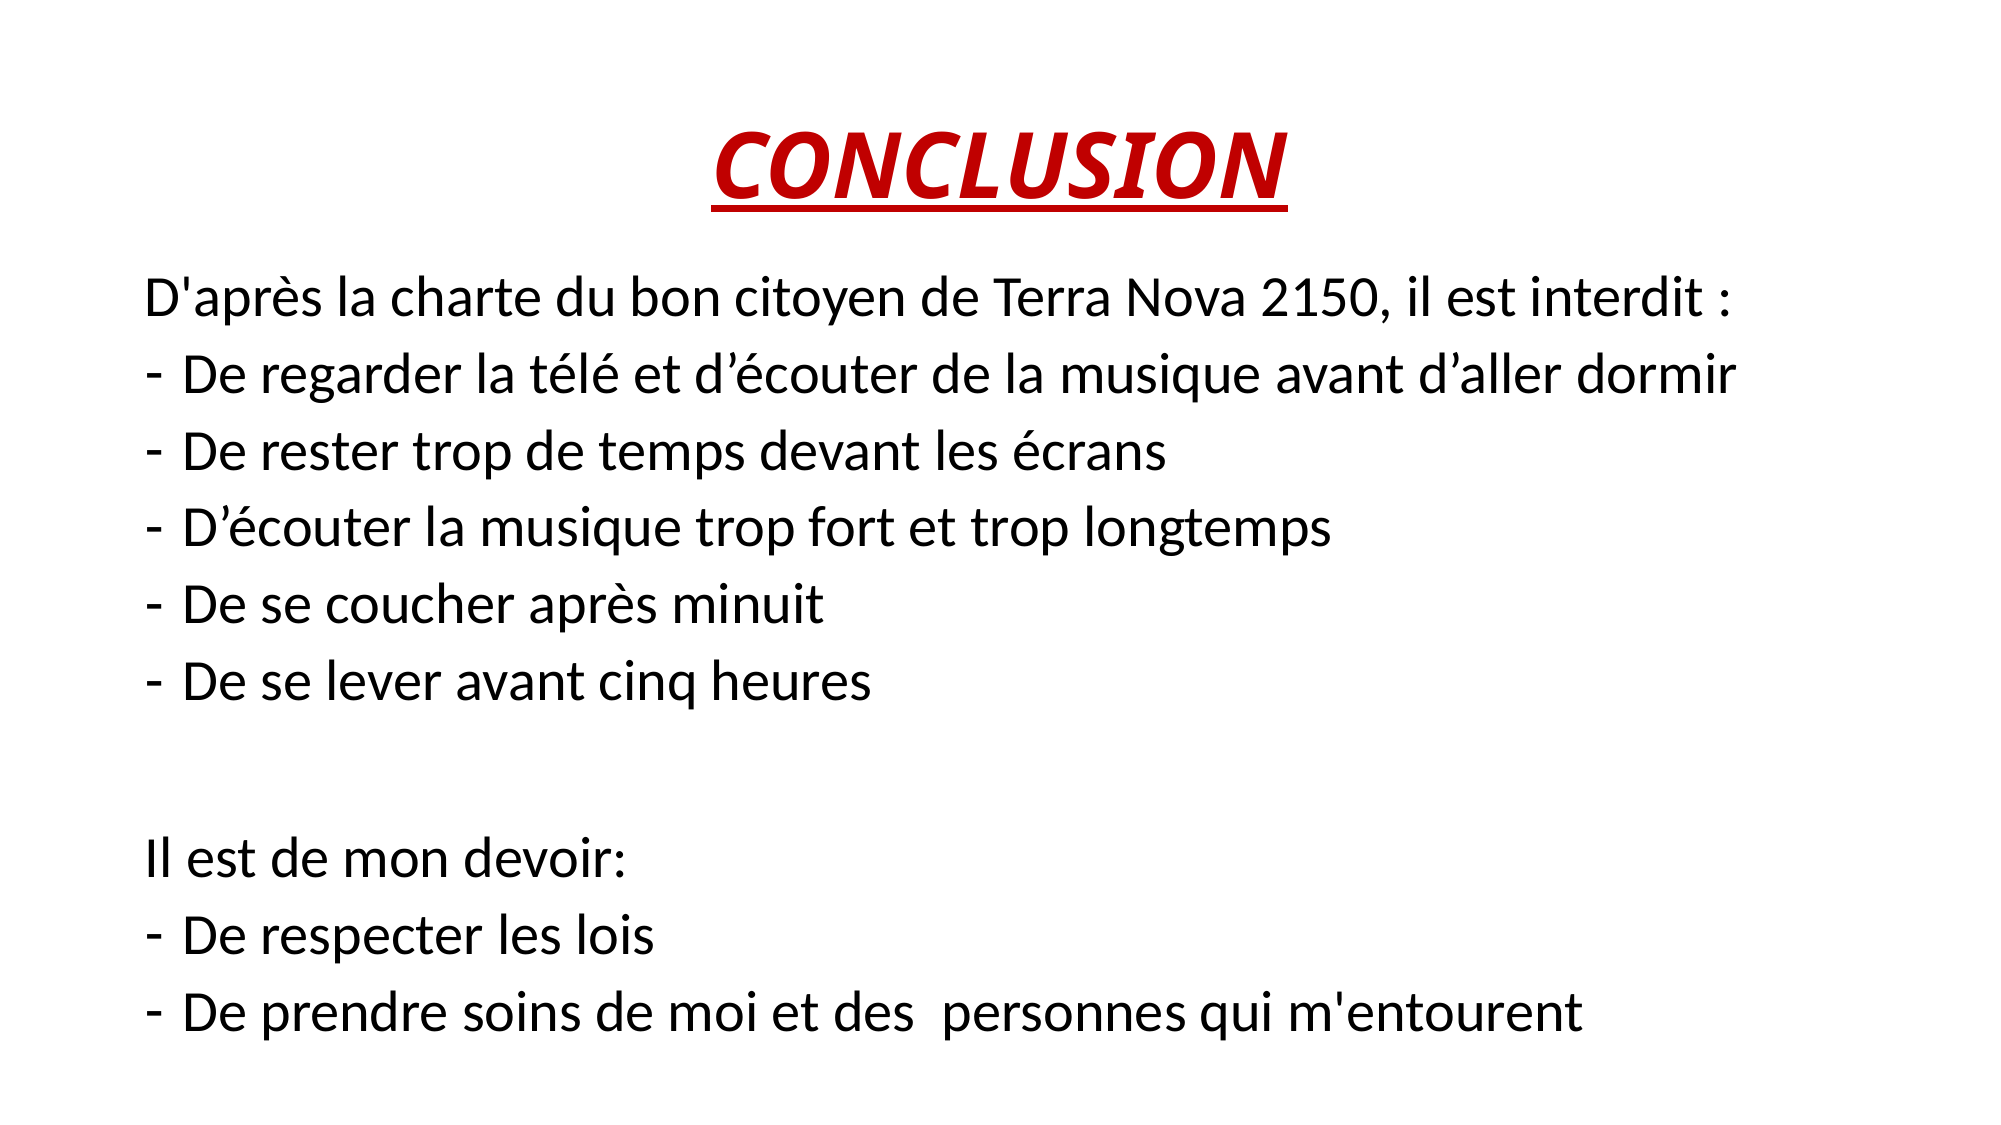

# CONCLUSION
D'après la charte du bon citoyen de Terra Nova 2150, il est interdit :
De regarder la télé et d’écouter de la musique avant d’aller dormir
De rester trop de temps devant les écrans
D’écouter la musique trop fort et trop longtemps
De se coucher après minuit
De se lever avant cinq heures
Il est de mon devoir:
De respecter les lois
De prendre soins de moi et des personnes qui m'entourent